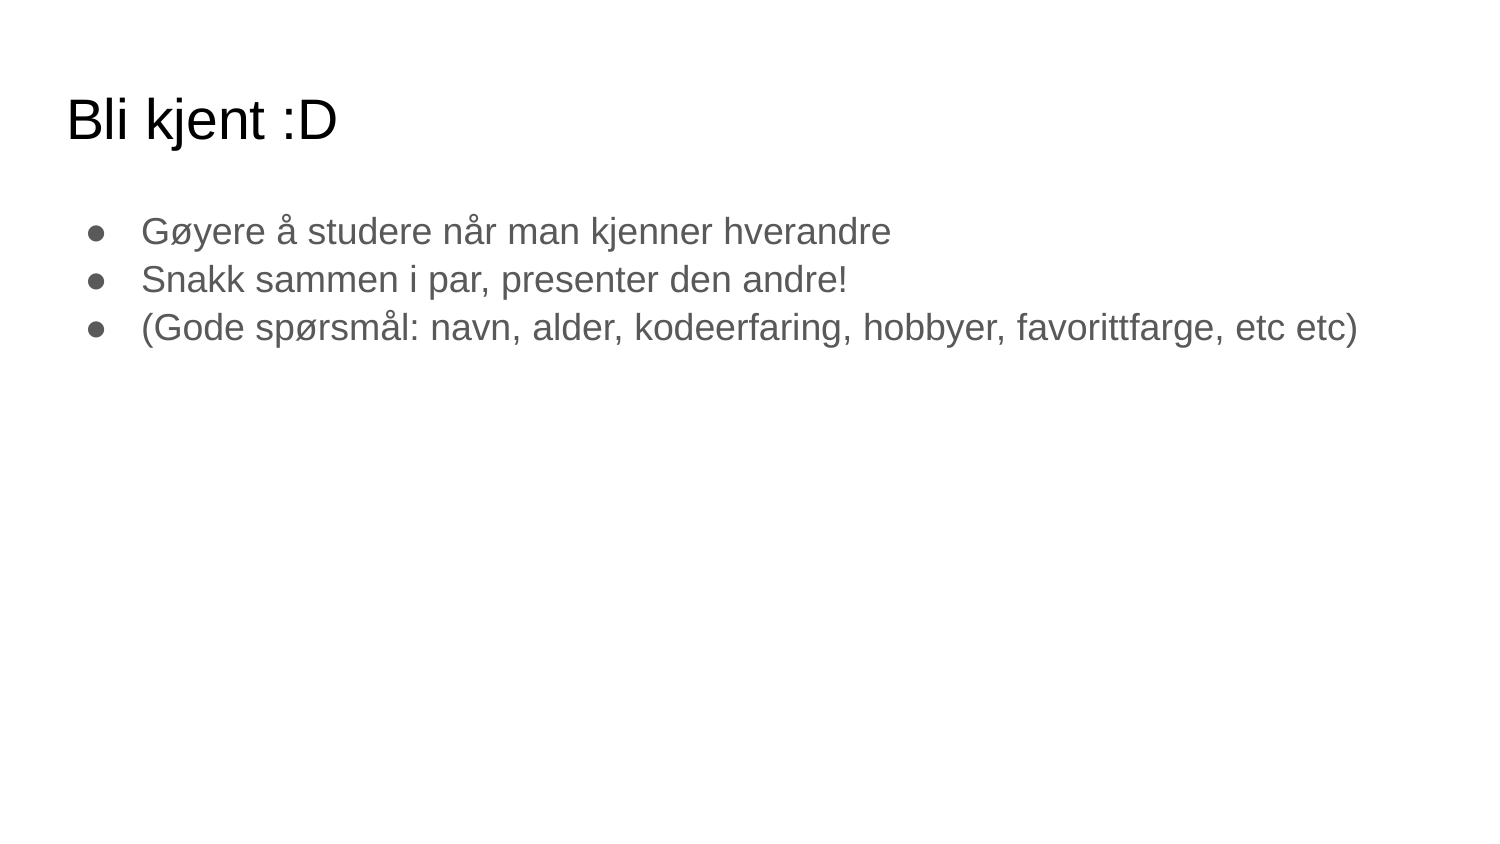

# Bli kjent :D
Gøyere å studere når man kjenner hverandre
Snakk sammen i par, presenter den andre!
(Gode spørsmål: navn, alder, kodeerfaring, hobbyer, favorittfarge, etc etc)